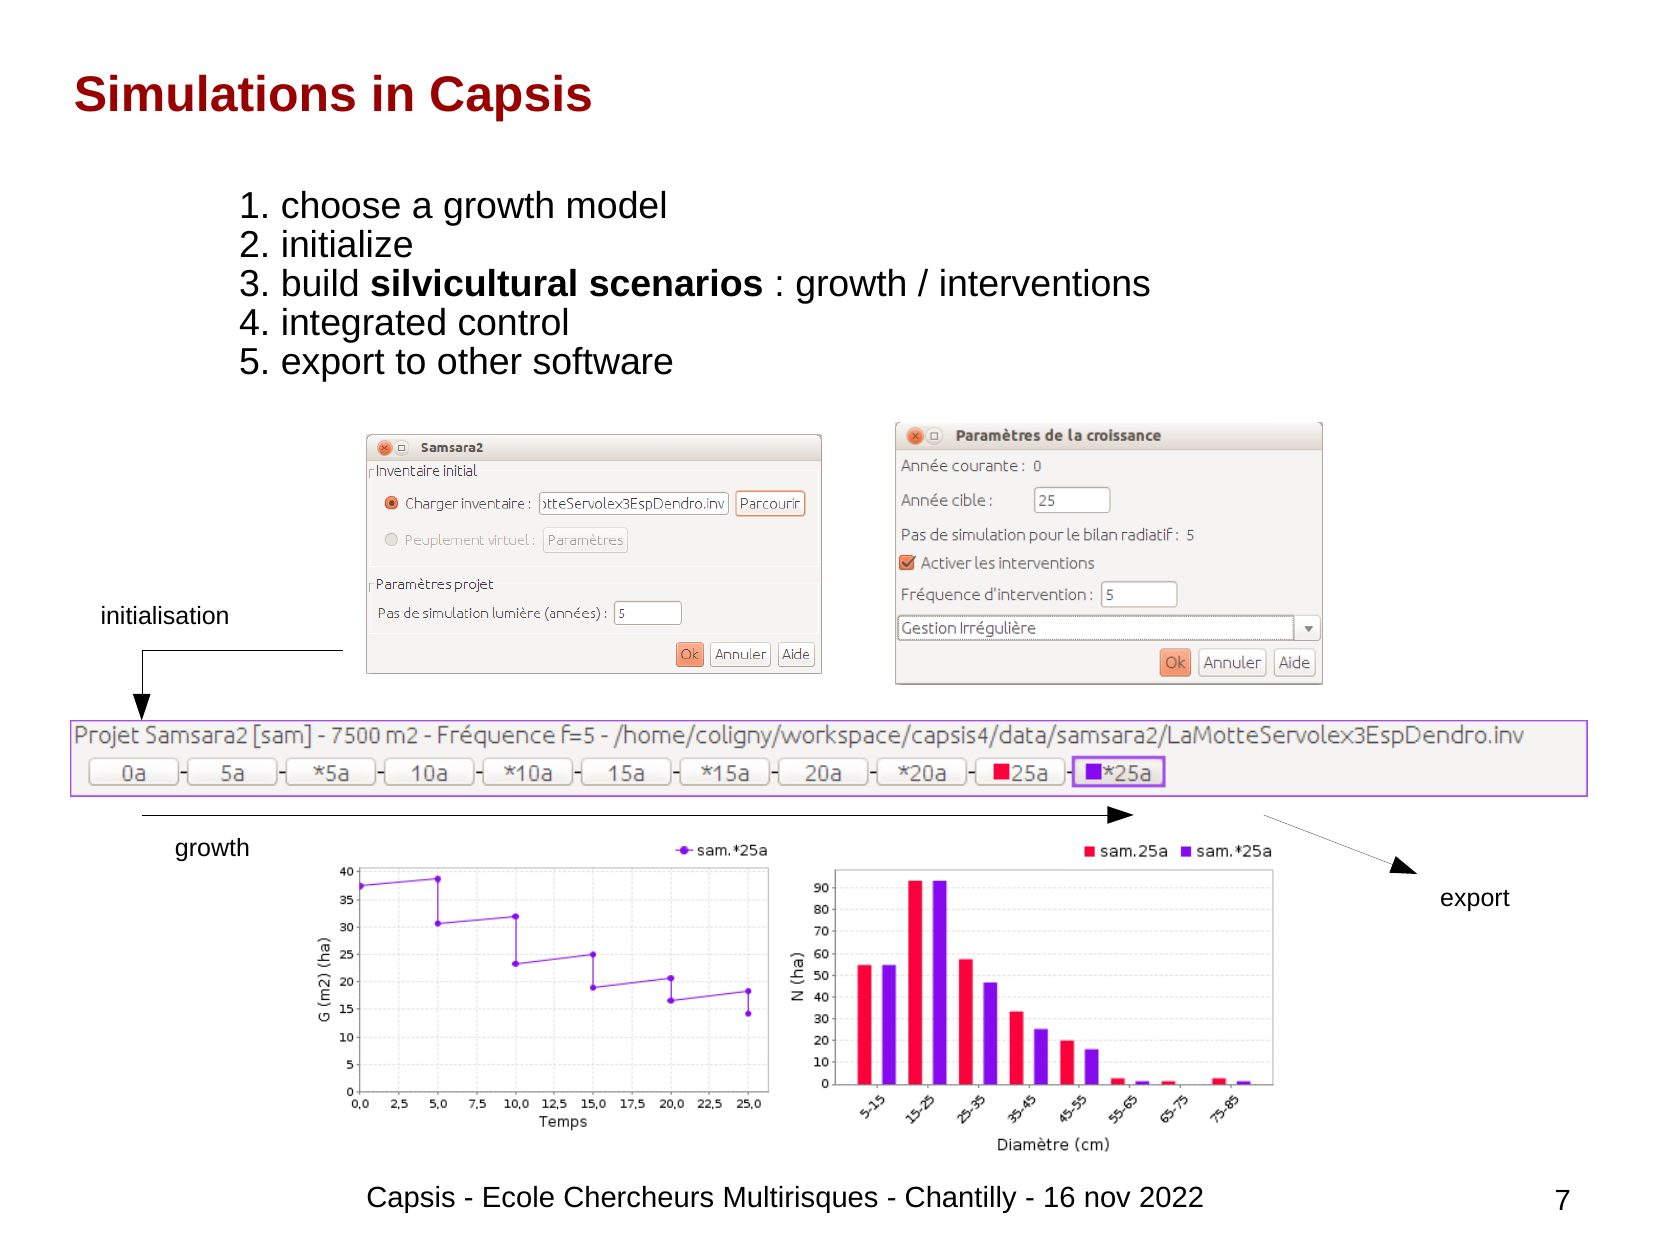

Simulations in Capsis
1. choose a growth model
2. initialize
3. build silvicultural scenarios : growth / interventions
4. integrated control
5. export to other software
initialisation
growth
export
7